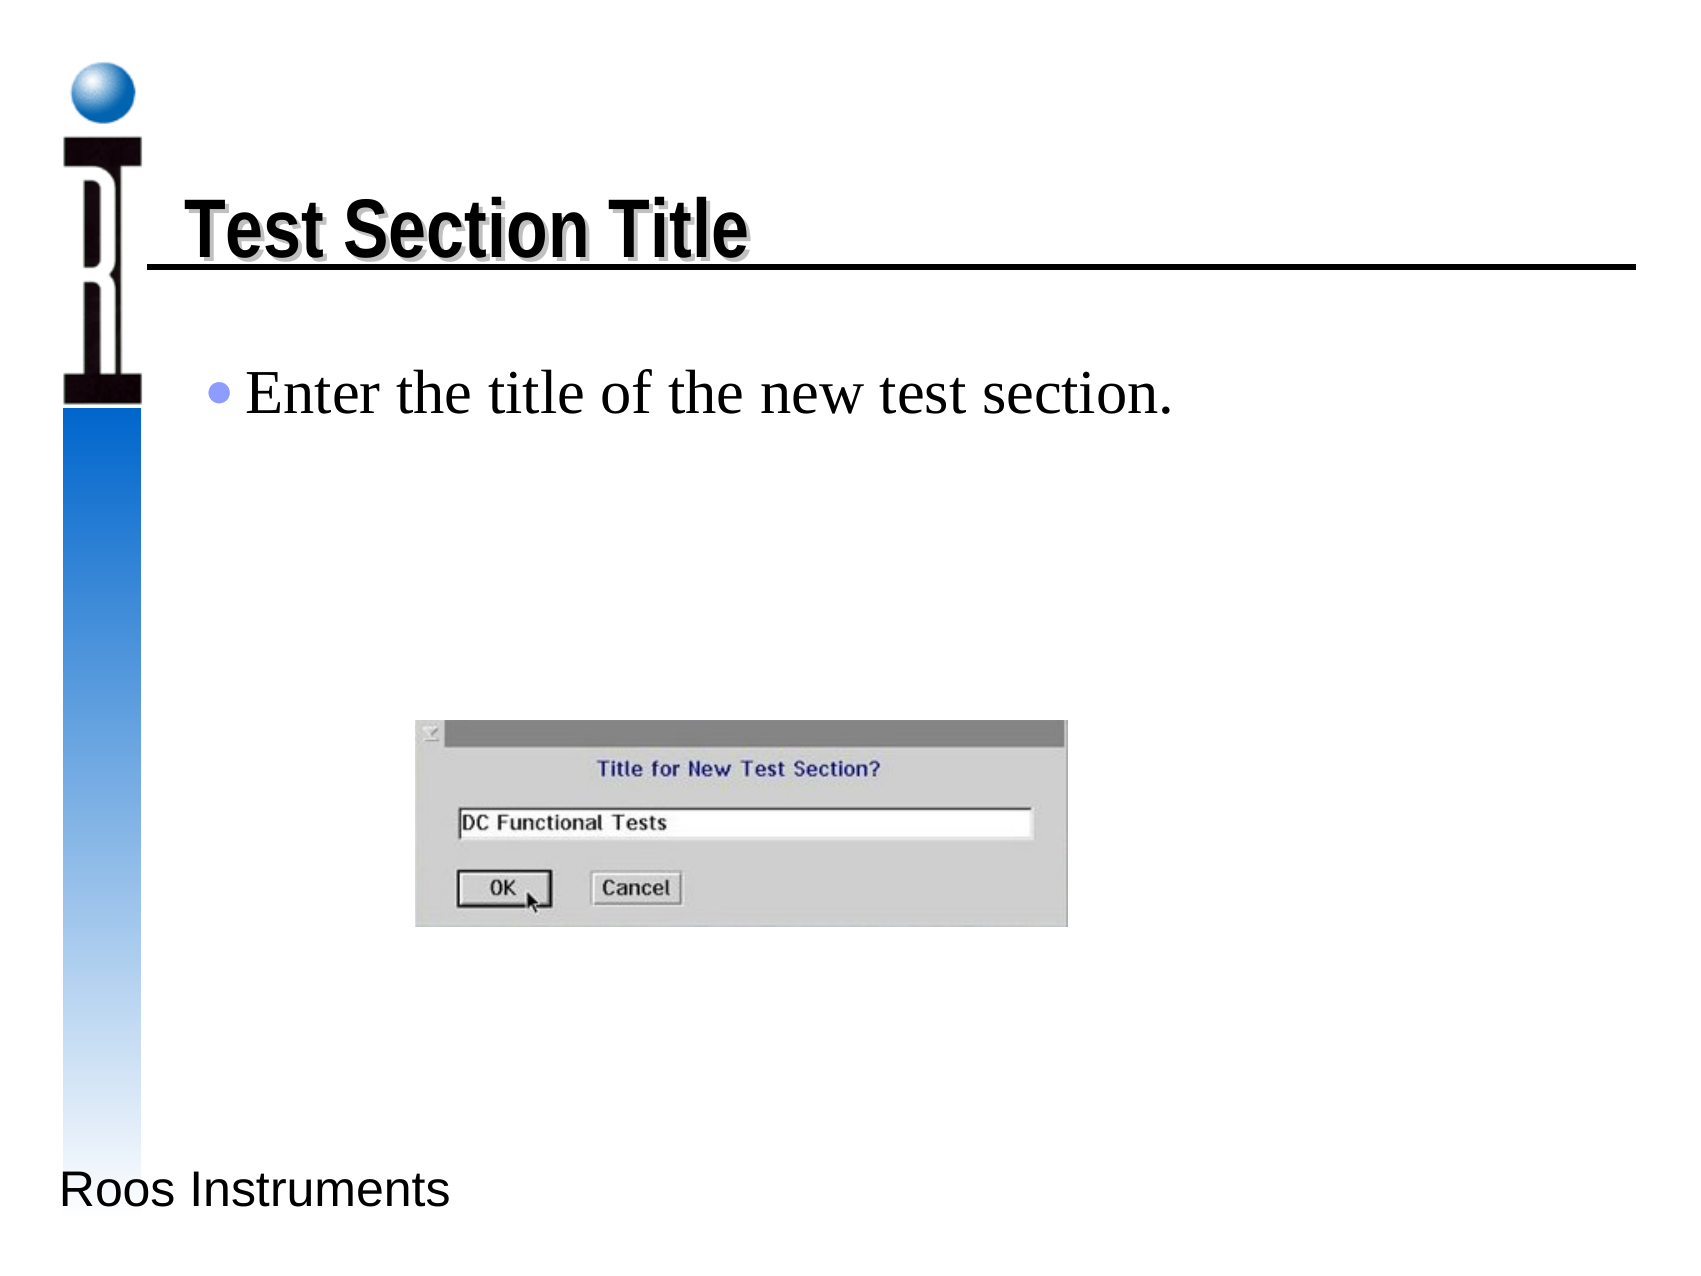

Test Section Title
Enter the title of the new test section.